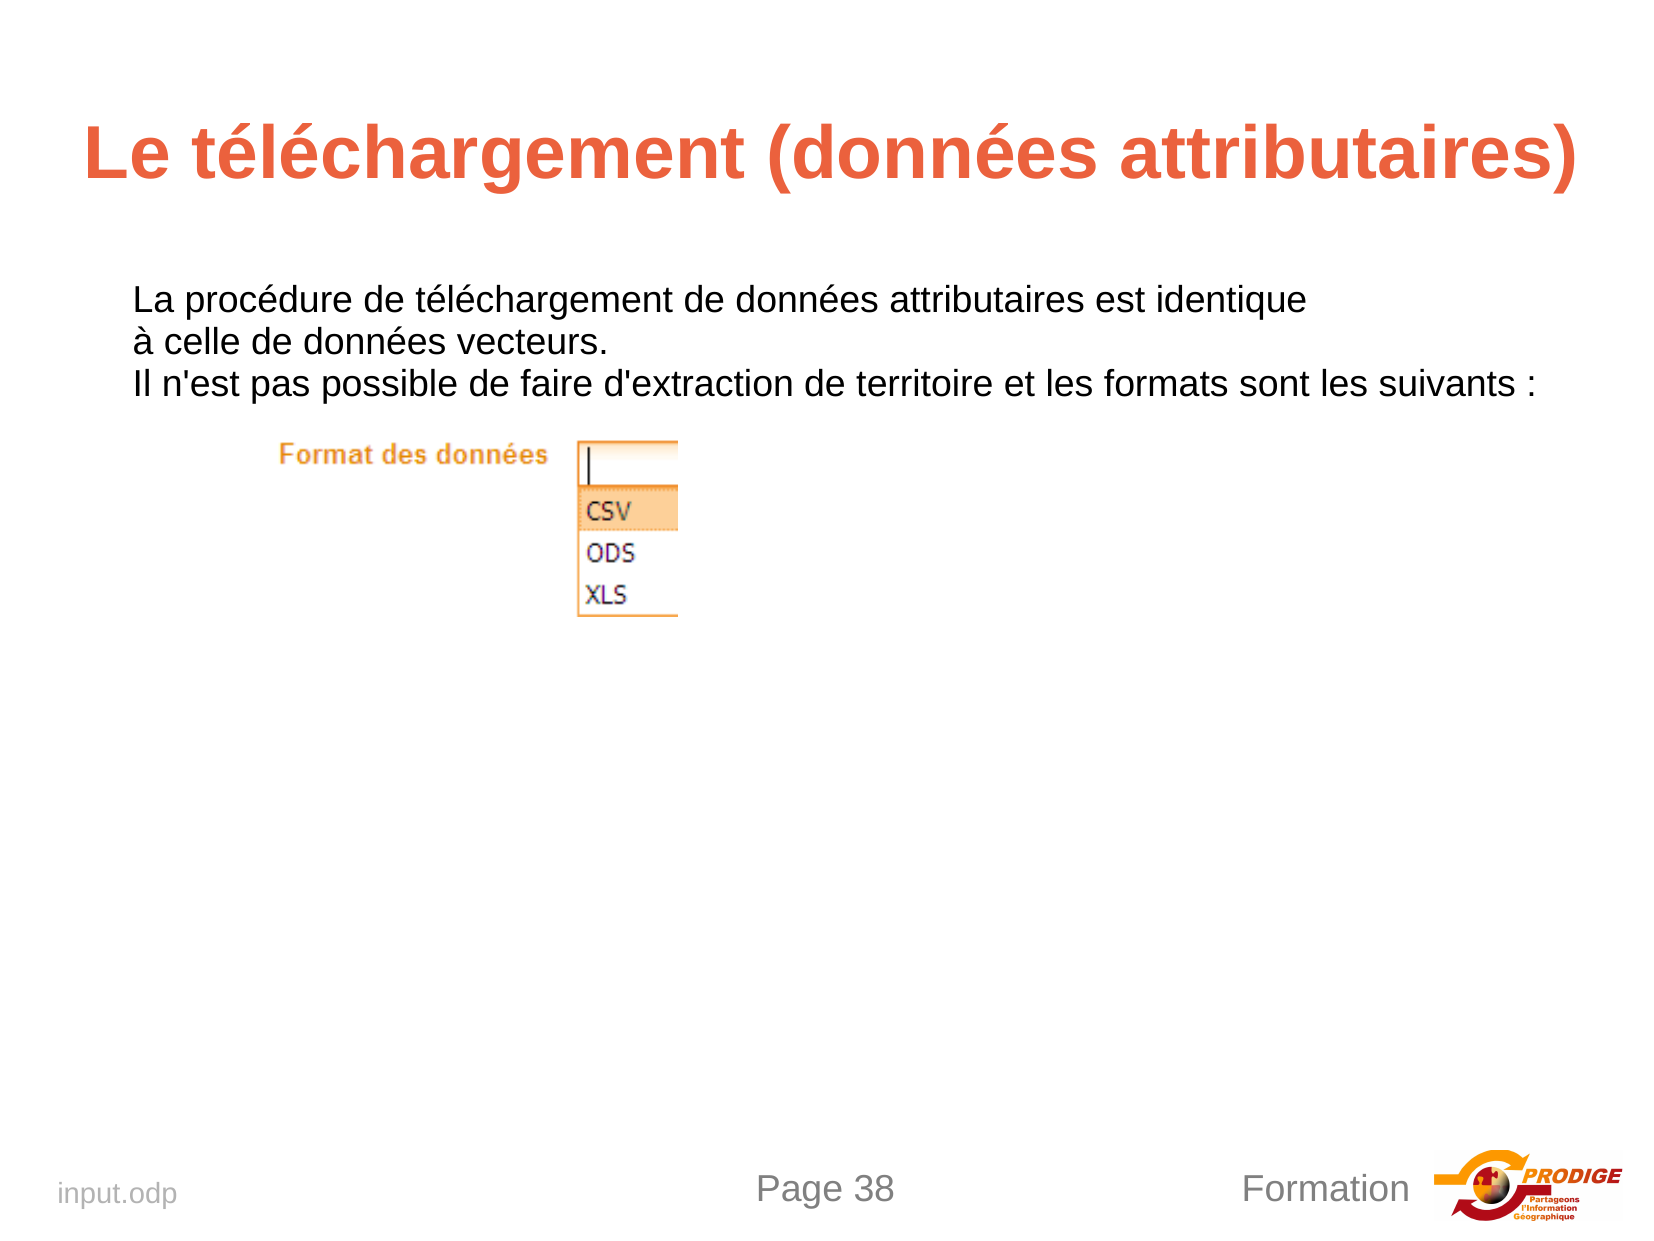

# Le téléchargement (données attributaires)
La procédure de téléchargement de données attributaires est identique
à celle de données vecteurs.
Il n'est pas possible de faire d'extraction de territoire et les formats sont les suivants :